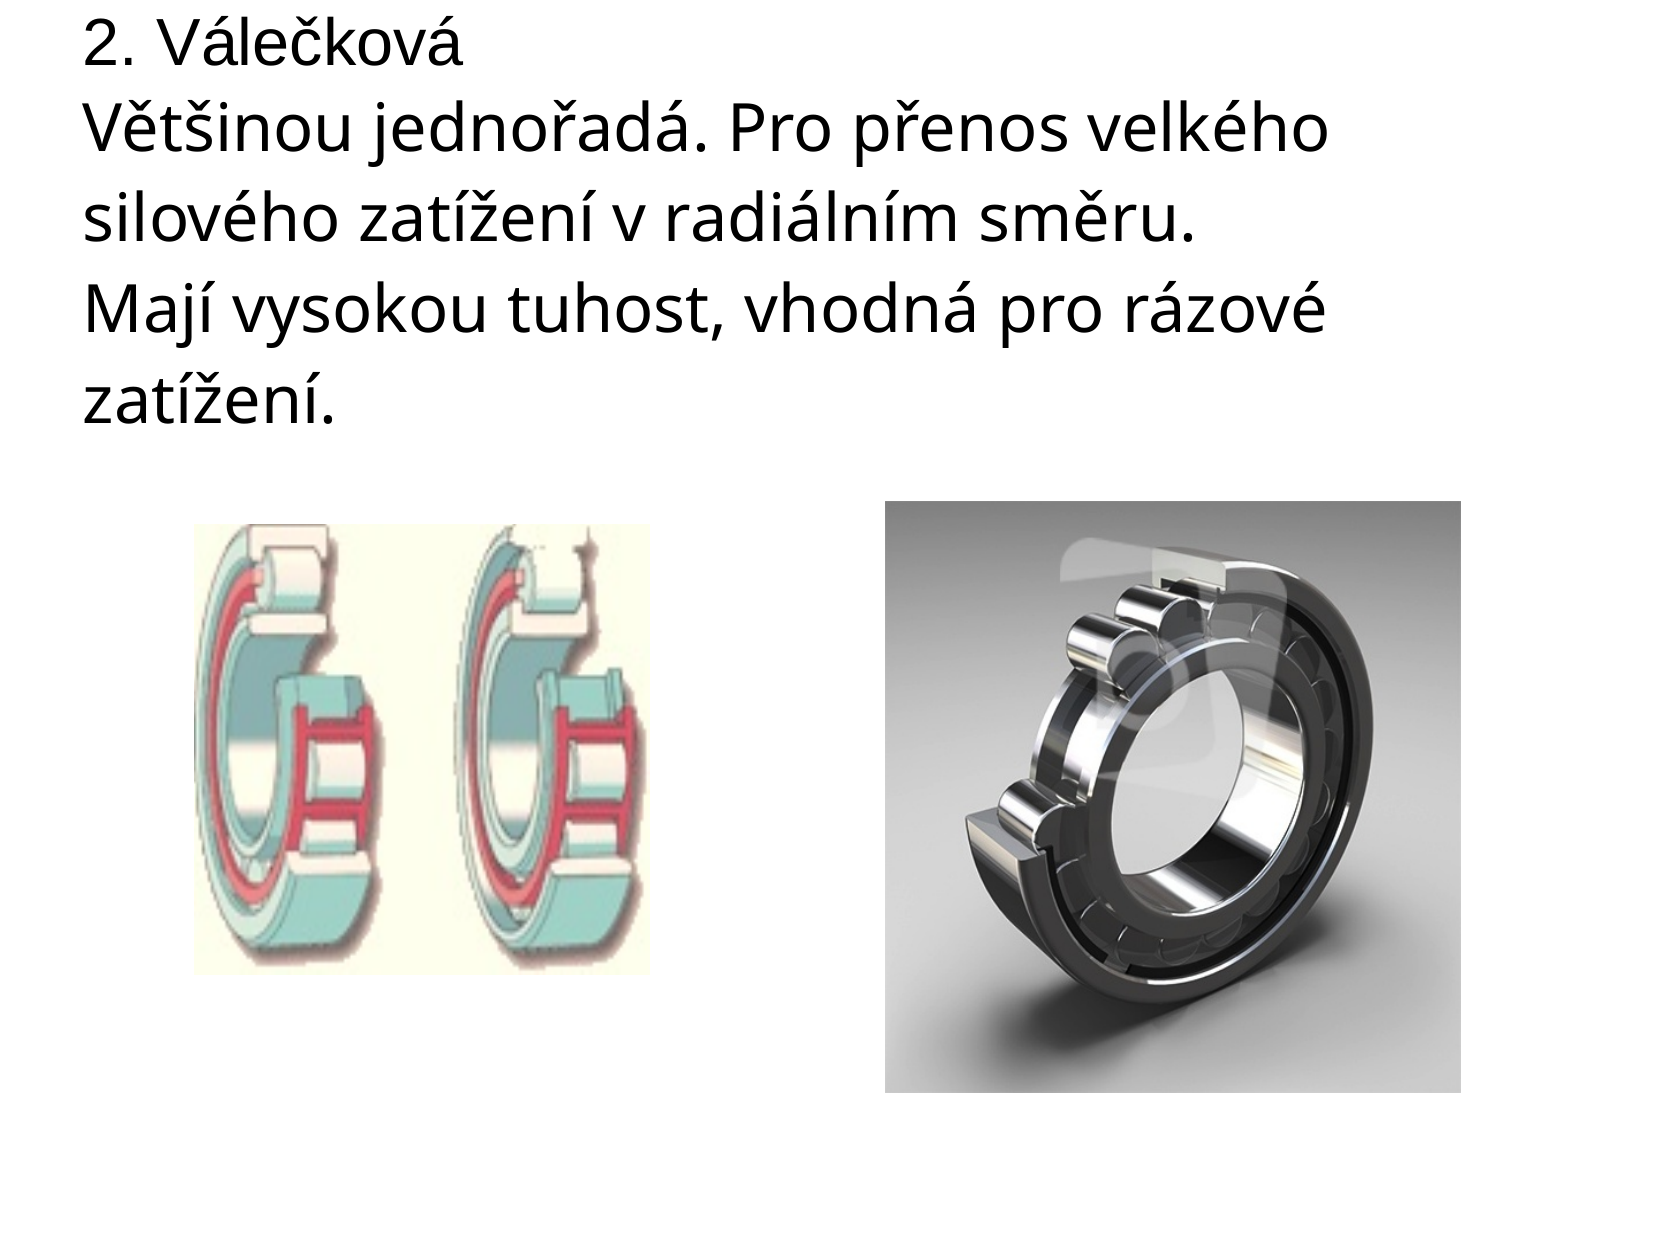

# 2. Válečková
Většinou jednořadá. Pro přenos velkého silového zatížení v radiálním směru.
Mají vysokou tuhost, vhodná pro rázové zatížení.